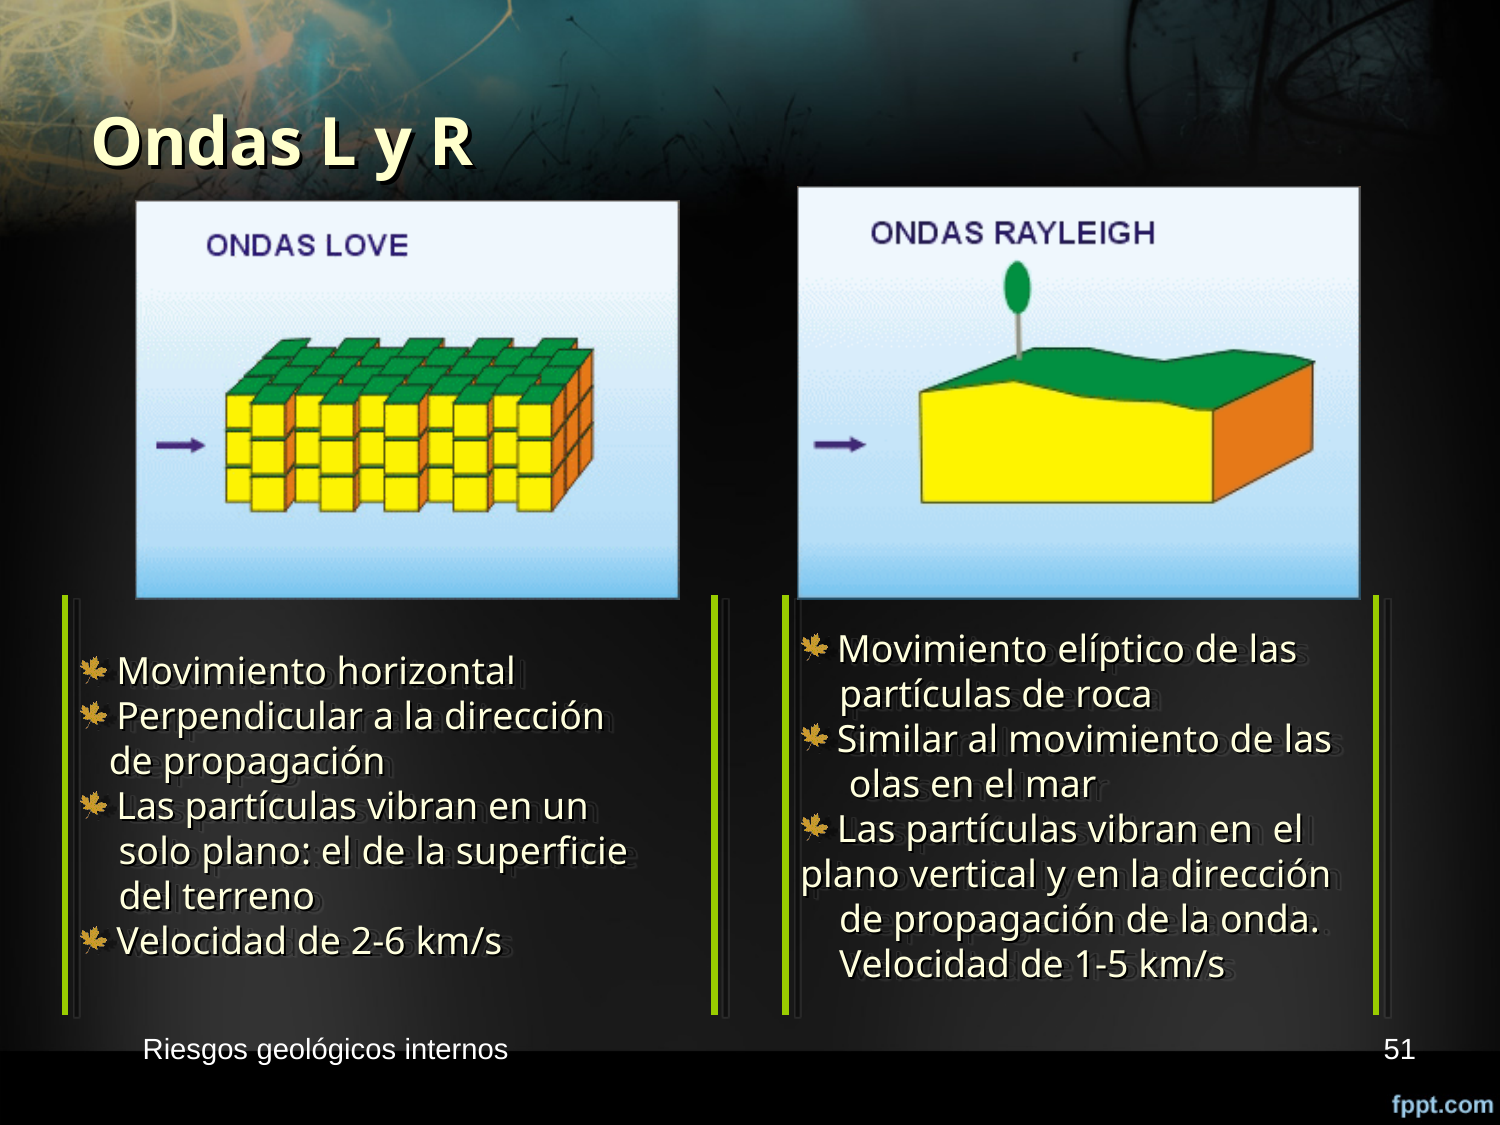

# Ondas L y R
 Movimiento horizontal
 Perpendicular a la dirección
 de propagación
 Las partículas vibran en un
 solo plano: el de la superficie
 del terreno
 Velocidad de 2-6 km/s
 Movimiento elíptico de las
 partículas de roca
 Similar al movimiento de las
 olas en el mar
 Las partículas vibran en el
plano vertical y en la dirección
 de propagación de la onda.
 Velocidad de 1-5 km/s
Riesgos geológicos internos